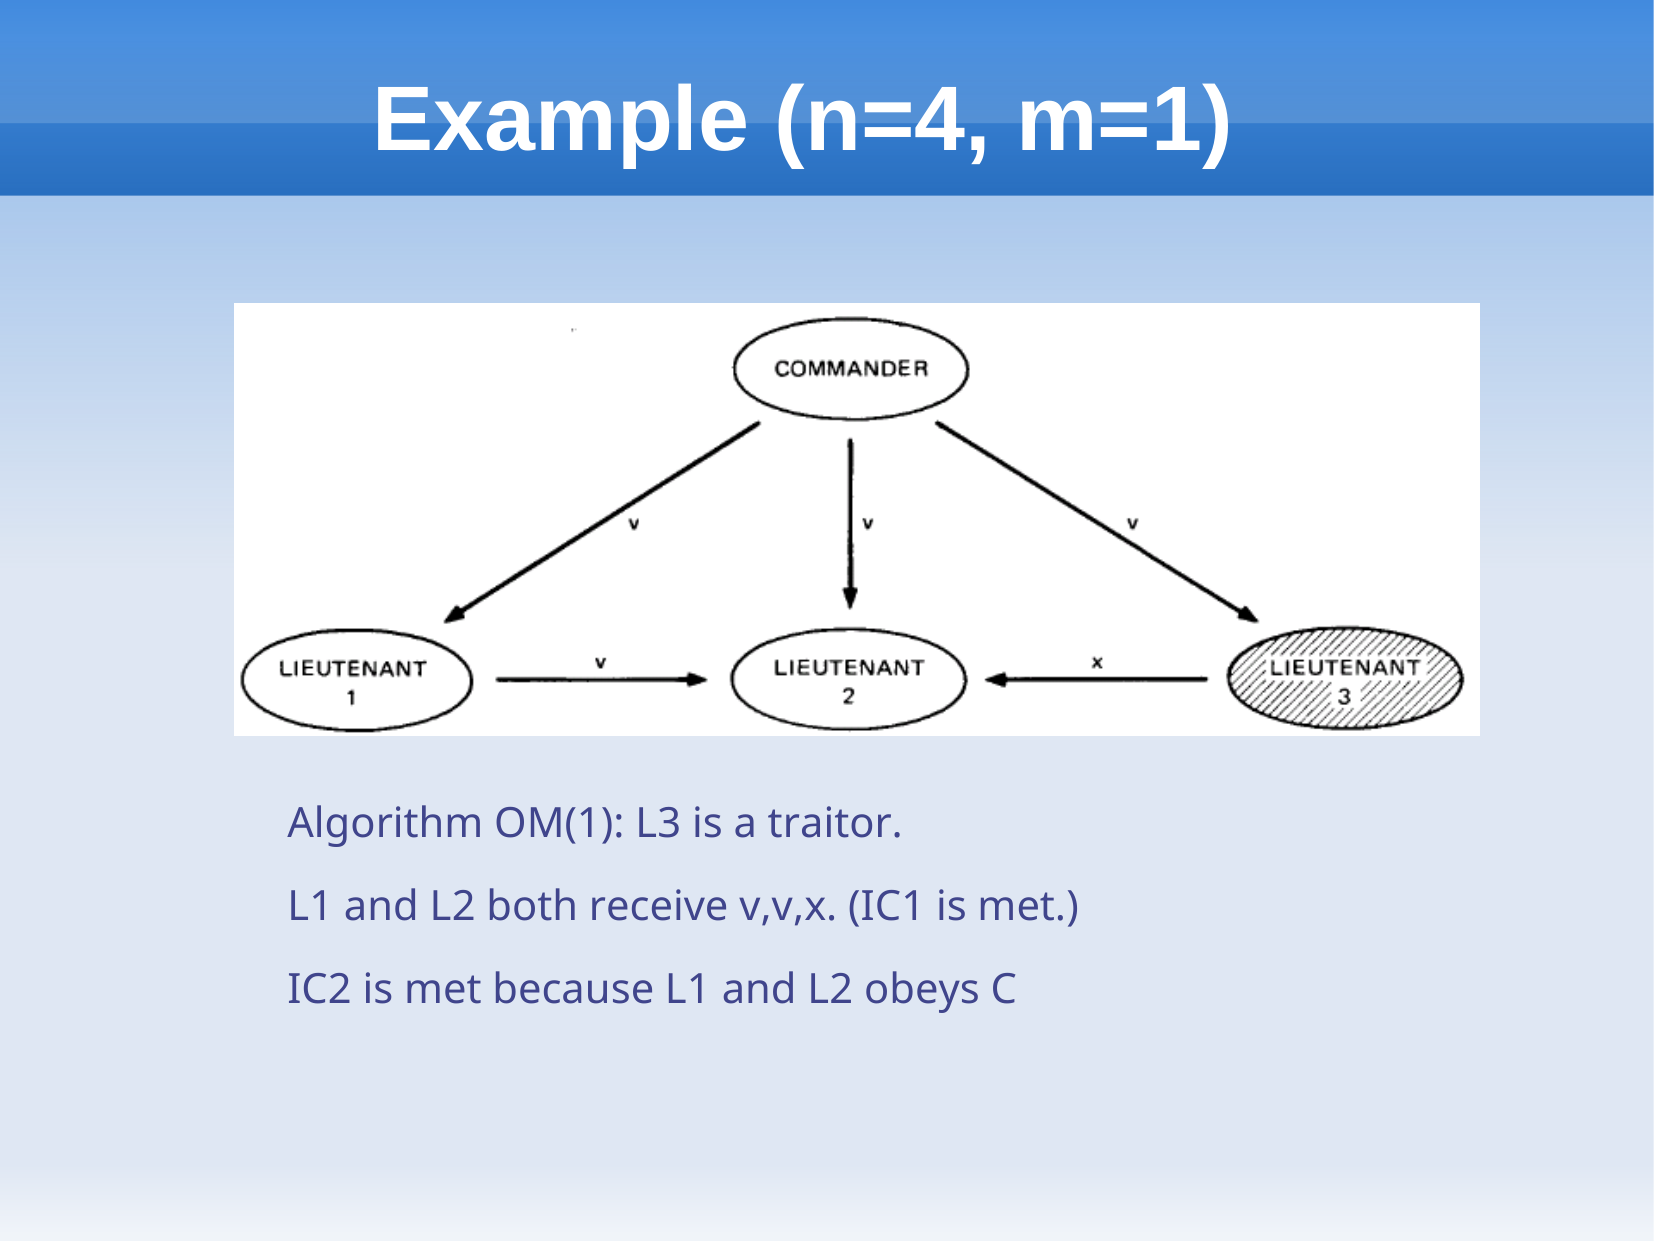

# Example (n=4, m=1)
 Algorithm OM(1): L3 is a traitor.
 L1 and L2 both receive v,v,x. (IC1 is met.)
 IC2 is met because L1 and L2 obeys C